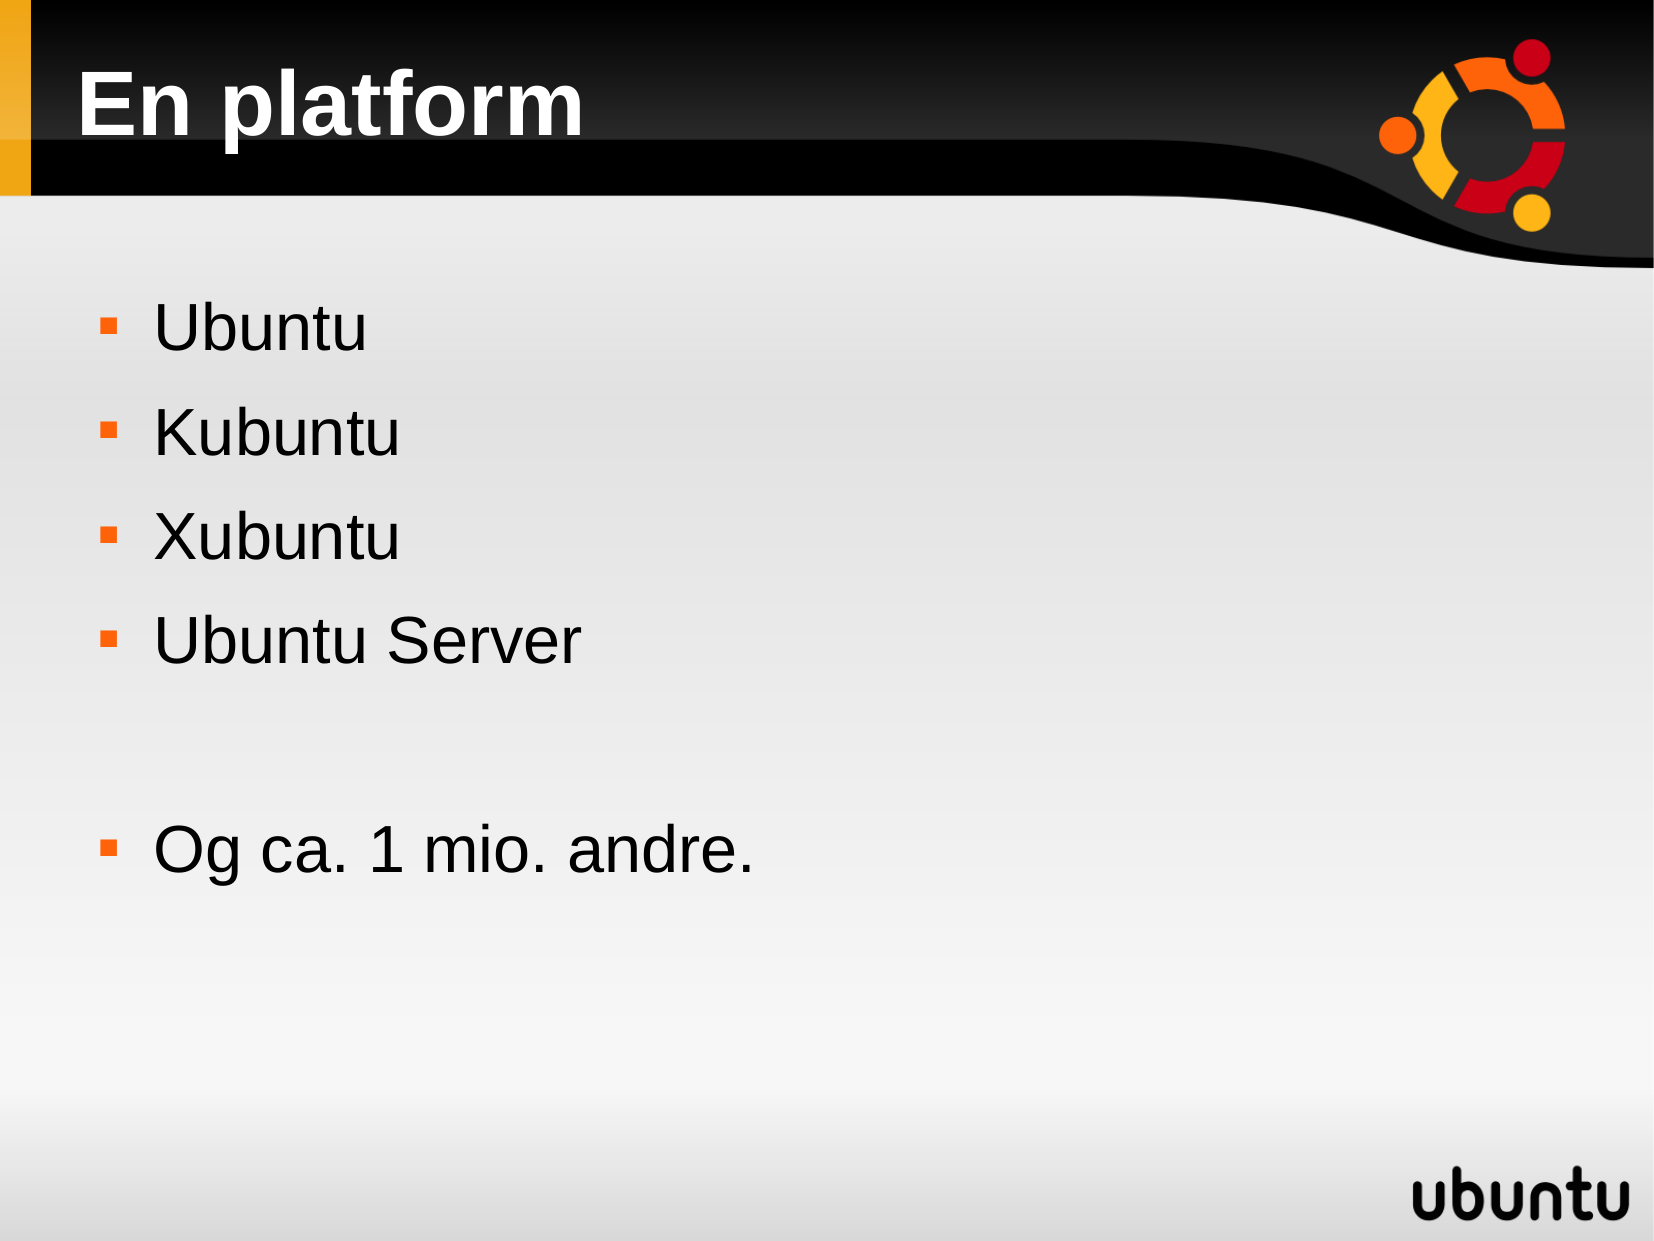

# En platform
Ubuntu
Kubuntu
Xubuntu
Ubuntu Server
Og ca. 1 mio. andre.